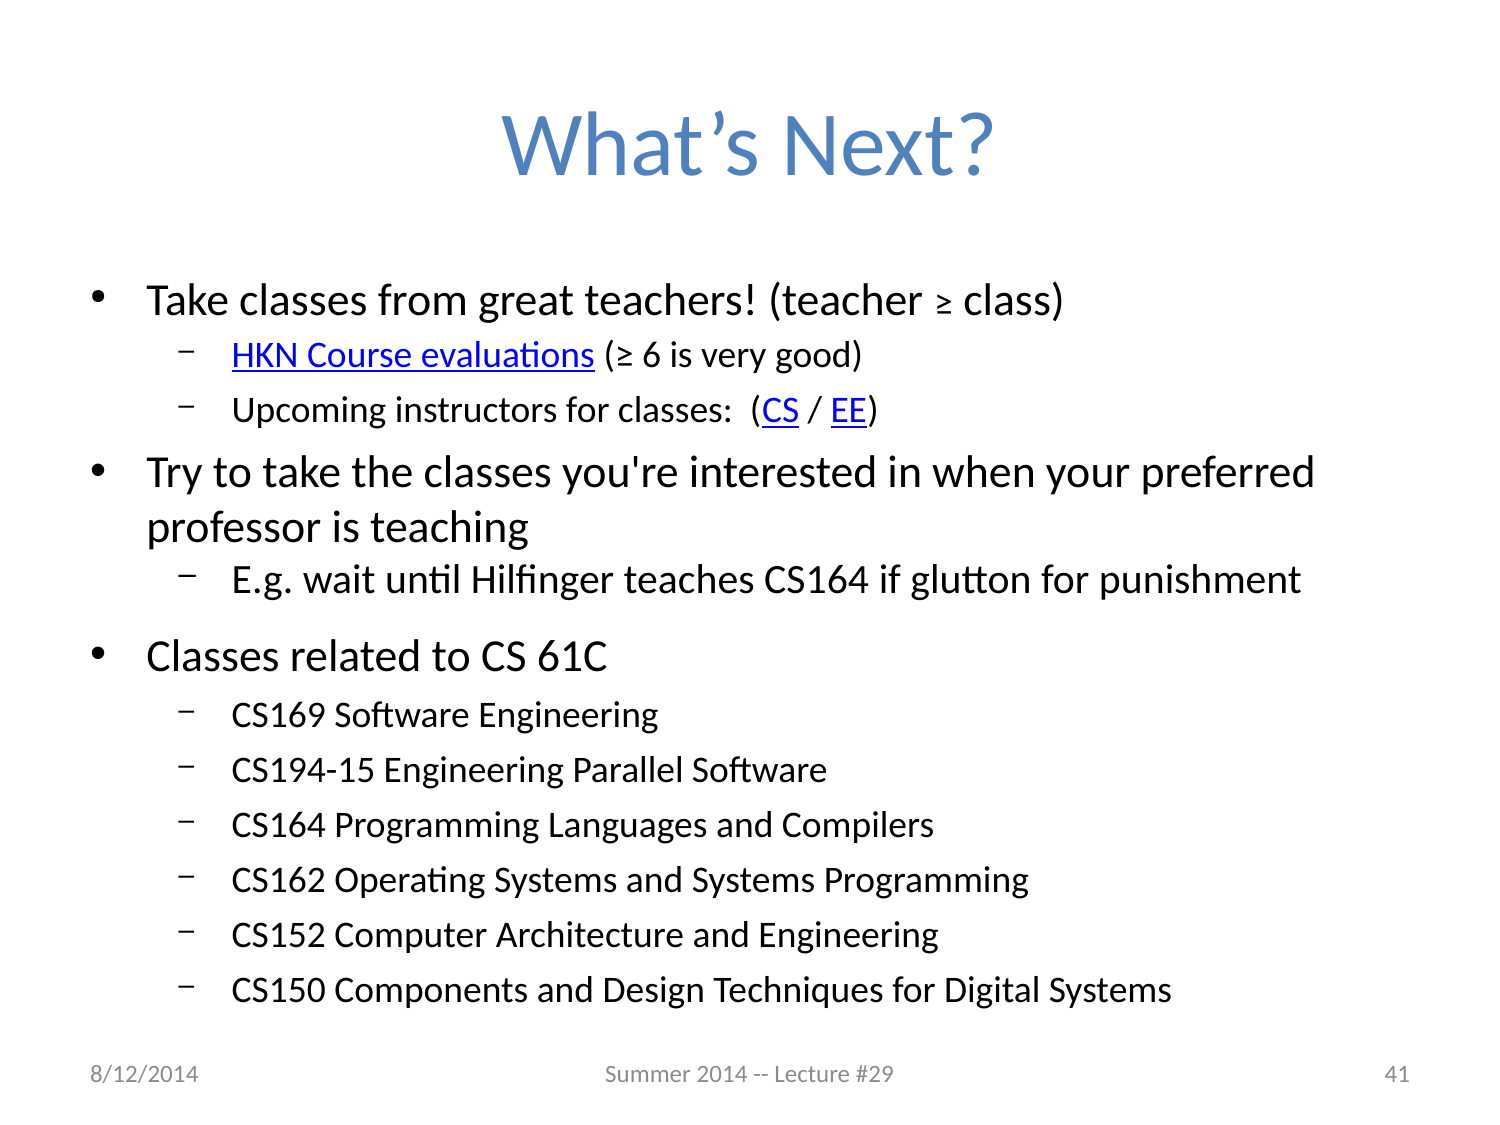

# What’s Next?
Take classes from great teachers! (teacher ≥ class)
HKN Course evaluations (≥ 6 is very good)
Upcoming instructors for classes: (CS / EE)
Try to take the classes you're interested in when your preferred professor is teaching
E.g. wait until Hilfinger teaches CS164 if glutton for punishment
Classes related to CS 61C
CS169 Software Engineering
CS194-15 Engineering Parallel Software
CS164 Programming Languages and Compilers
CS162 Operating Systems and Systems Programming
CS152 Computer Architecture and Engineering
CS150 Components and Design Techniques for Digital Systems
8/12/2014
Summer 2014 -- Lecture #29